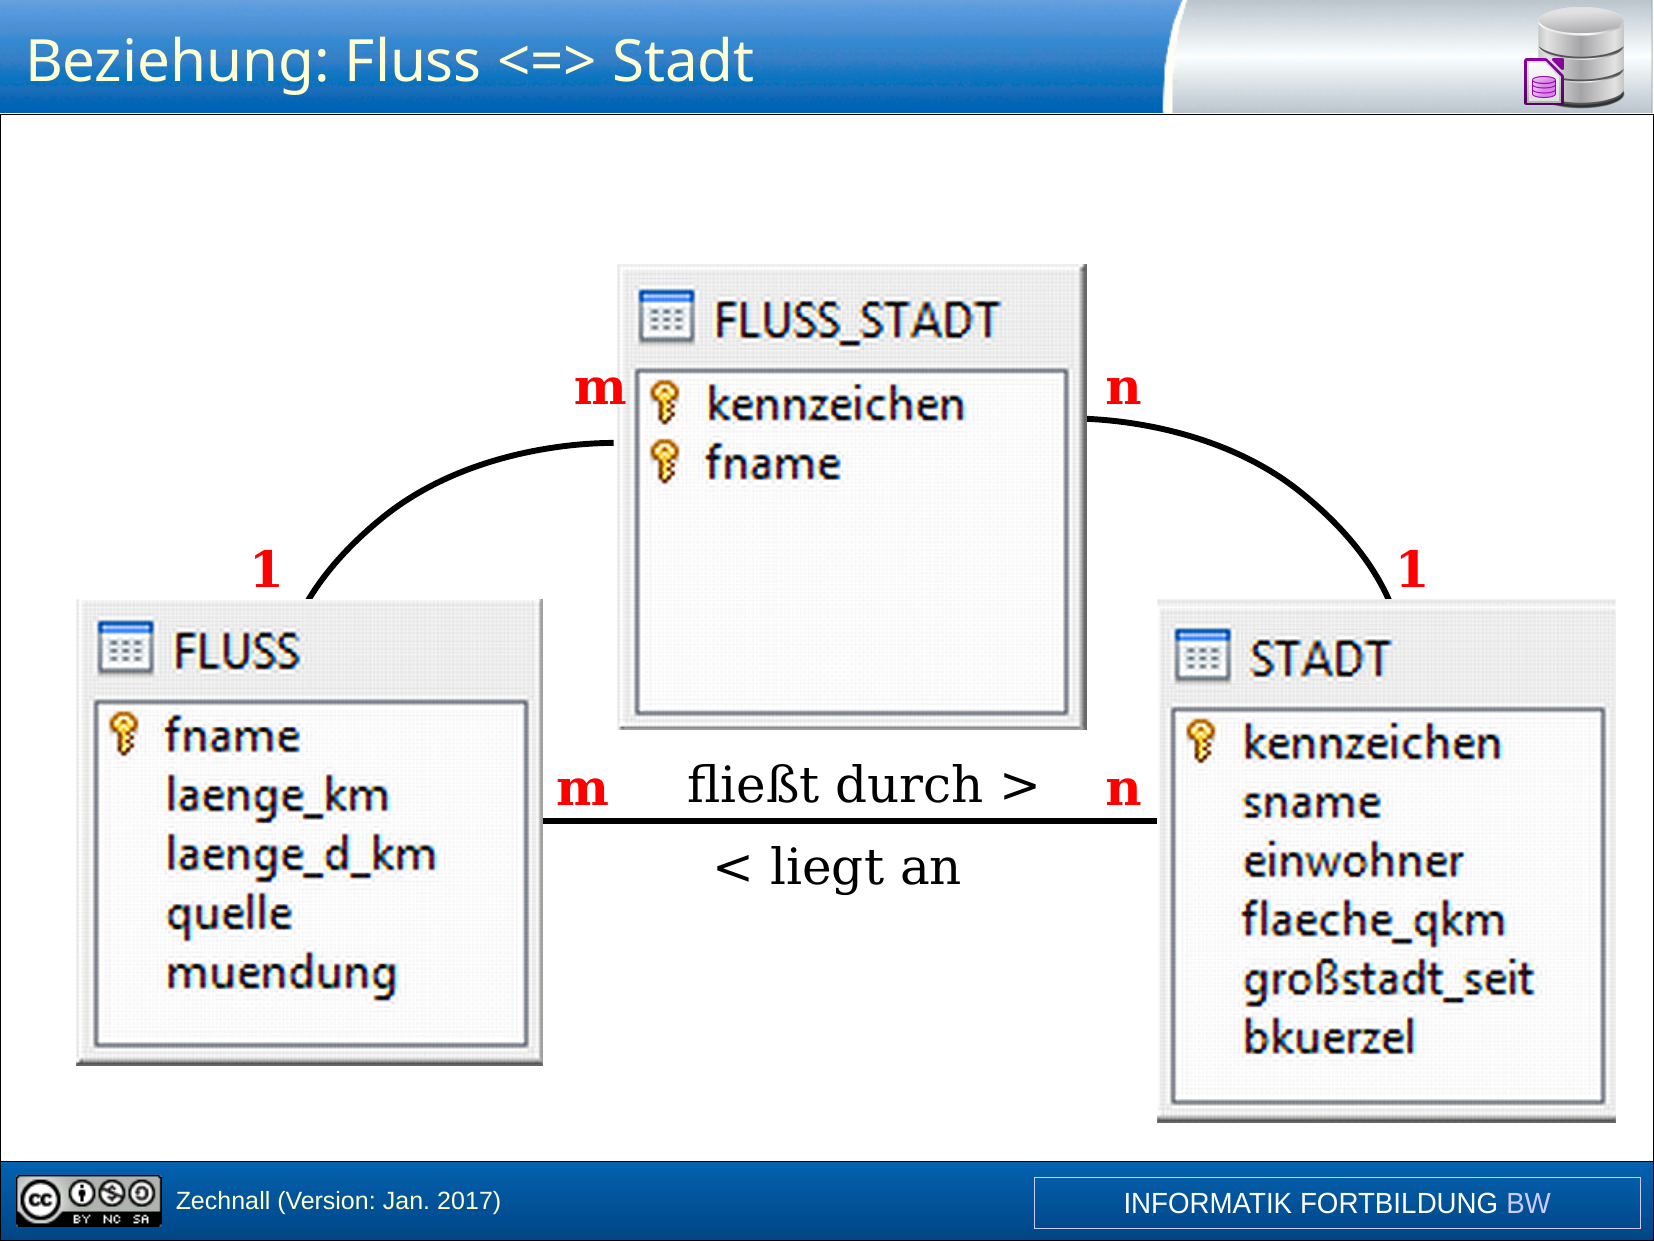

# Beziehung: Fluss <=> Stadt
m
n
1
1
fließt durch >
m
n
< liegt an